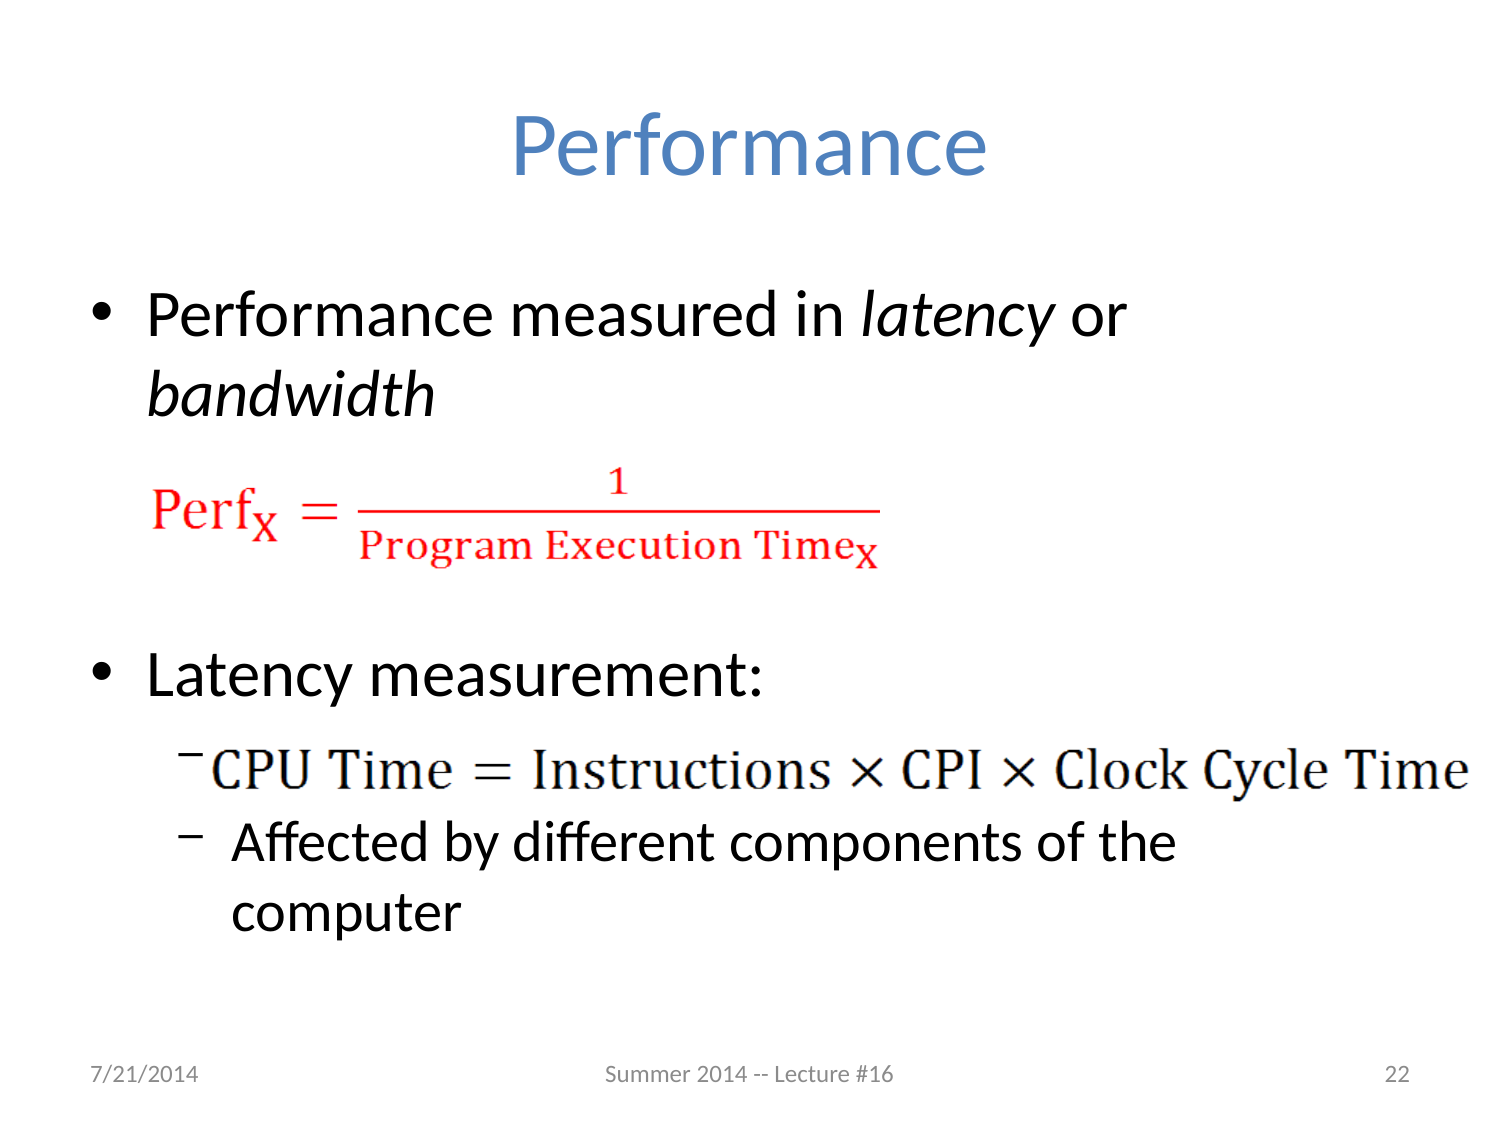

# Performance
Performance measured in latency or bandwidth
Latency measurement:
Affected by different components of the computer
7/21/2014
Summer 2014 -- Lecture #16